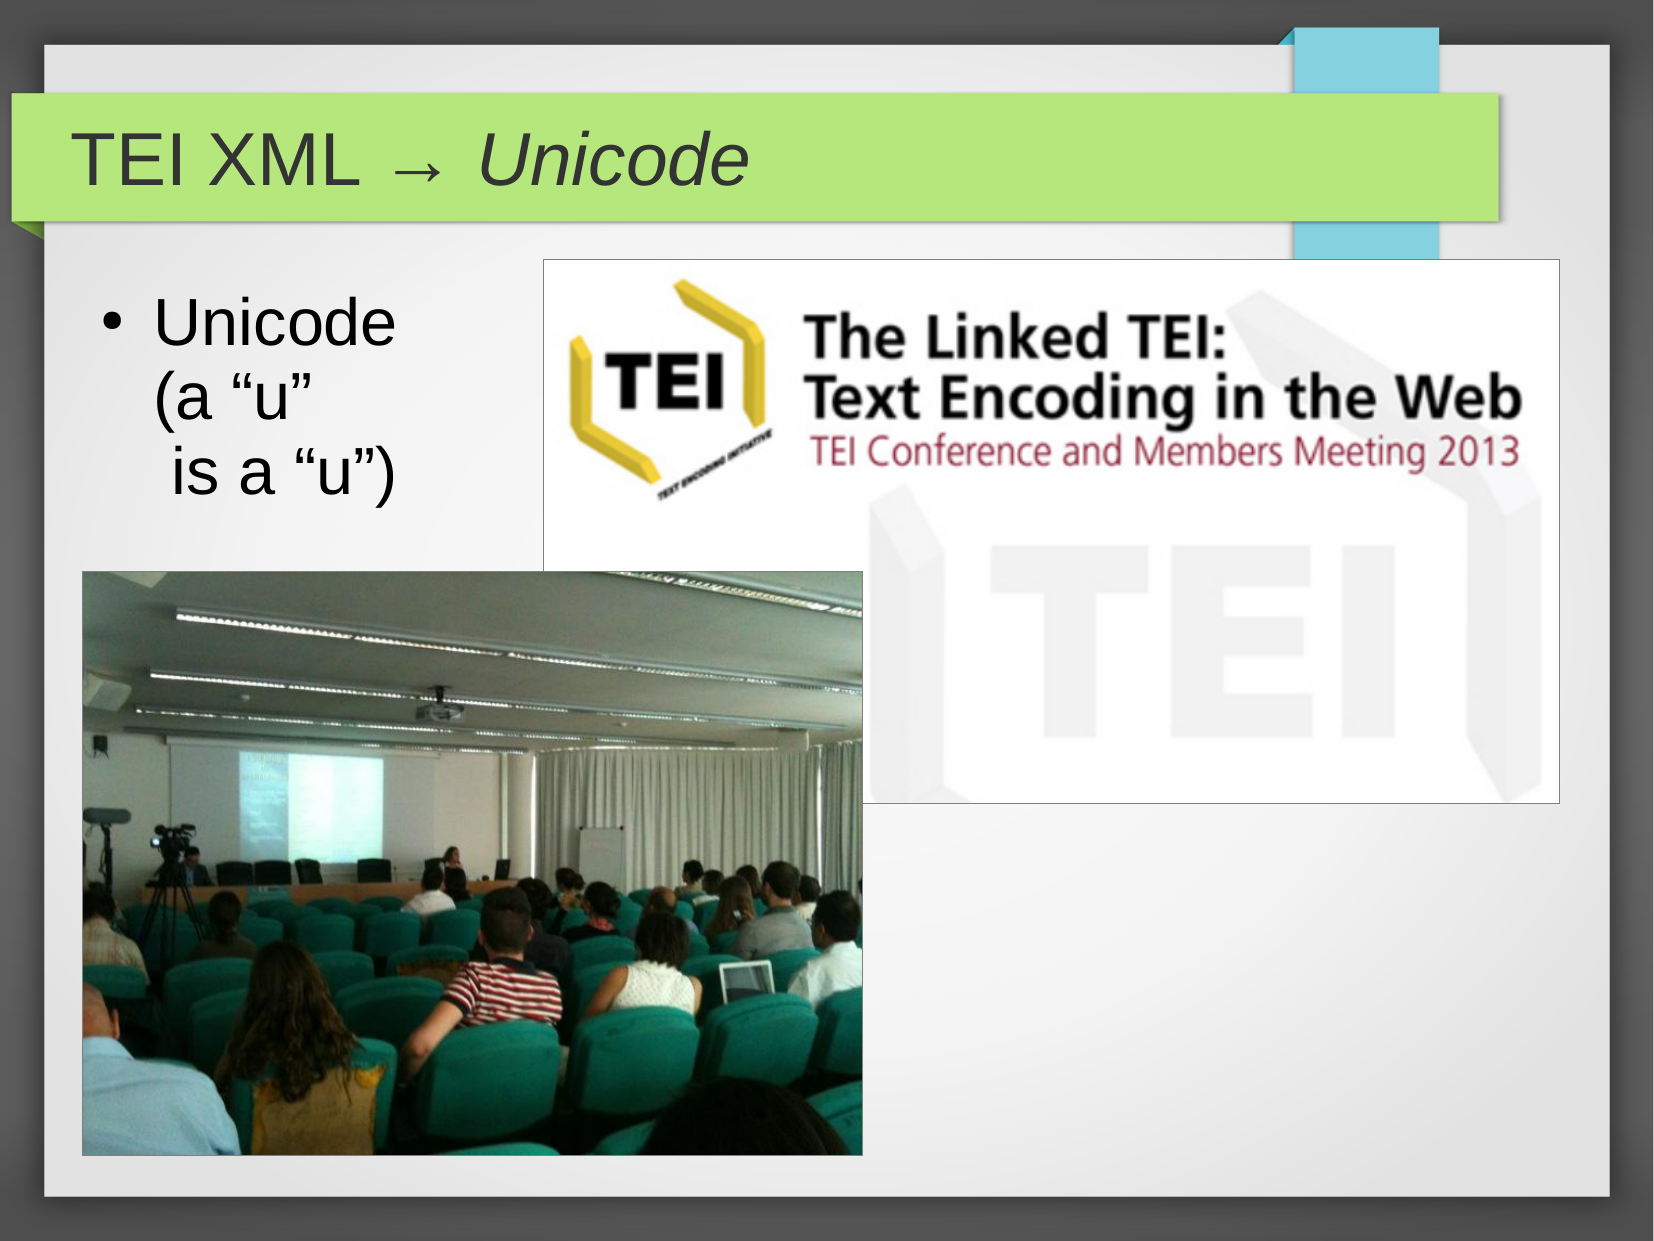

# TEI XML → Unicode
Unicode
(a “u”
 is a “u”)